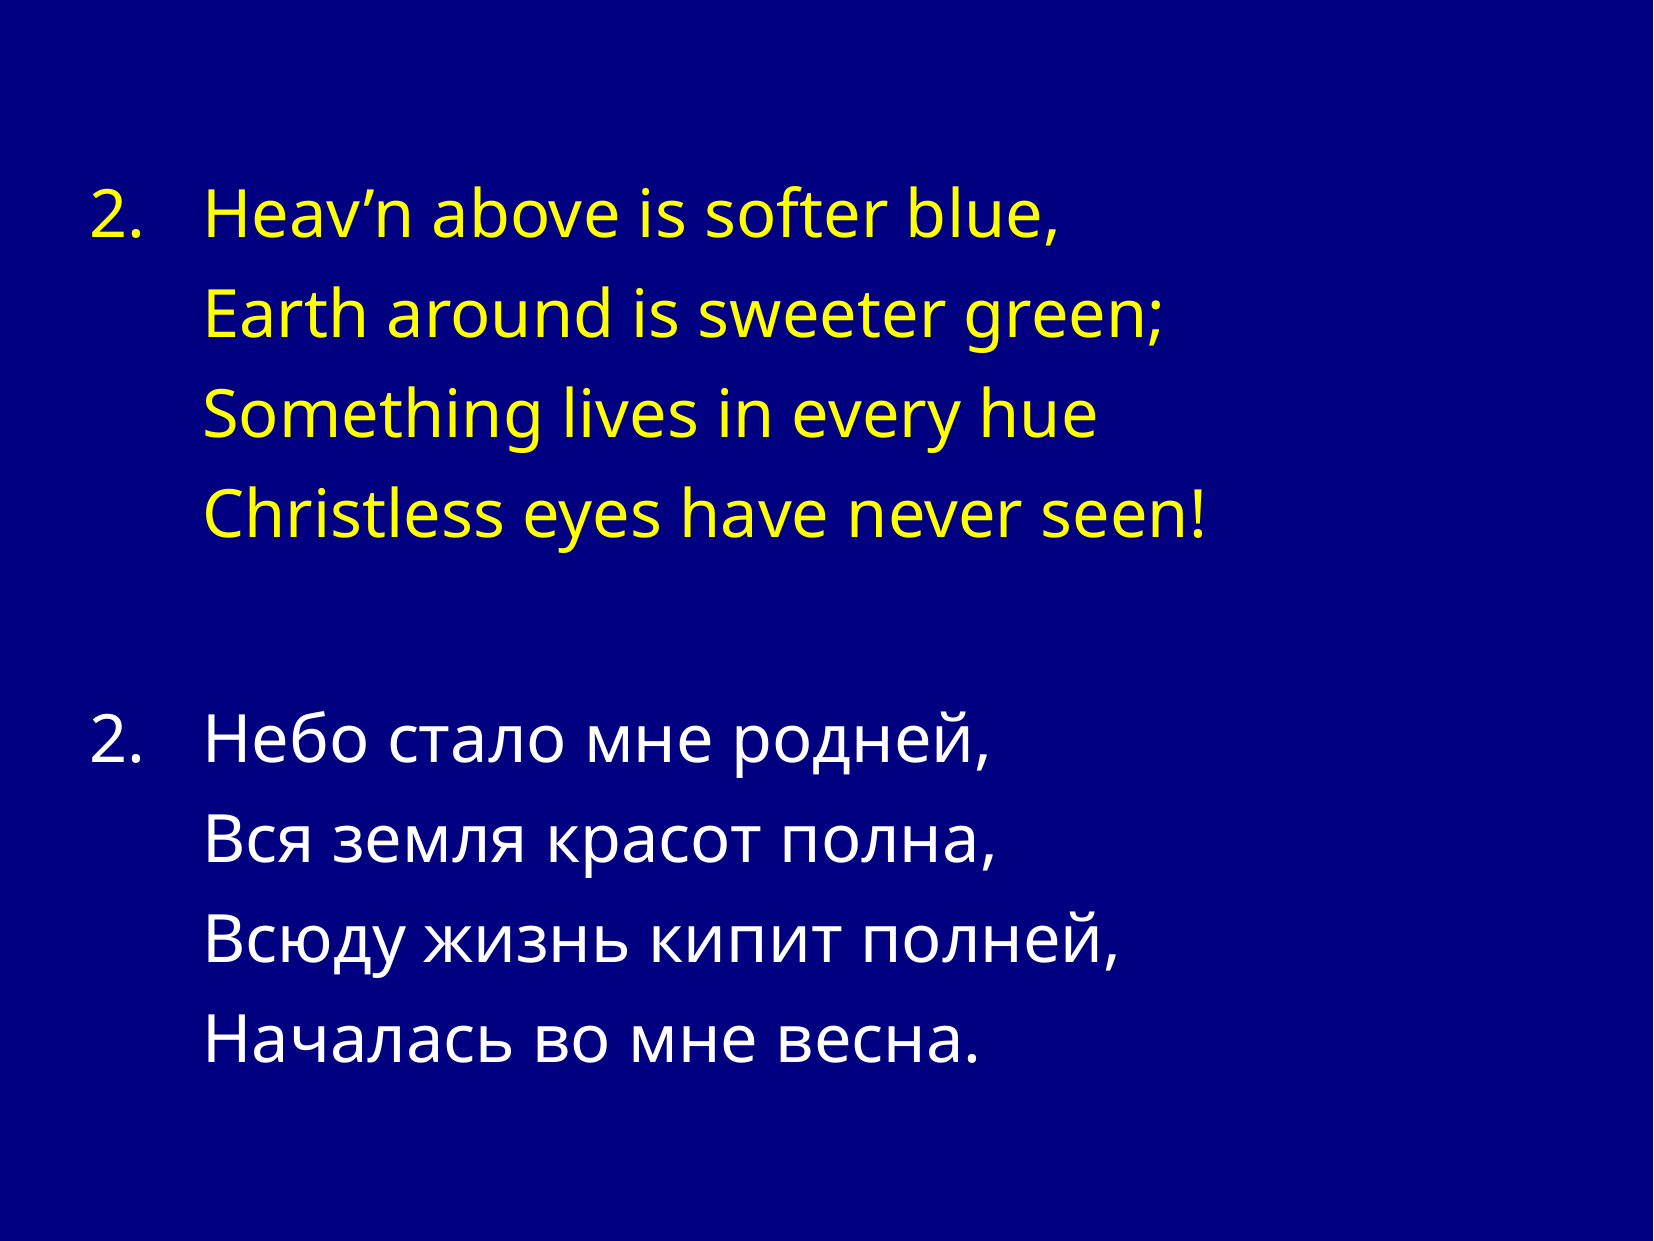

2.	Heav’n above is softer blue,
	Earth around is sweeter green;
	Something lives in every hue
	Christless eyes have never seen!
2.	Небо стало мне родней,
	Вся земля красот полна,
	Всюду жизнь кипит полней,
	Началась во мне весна.